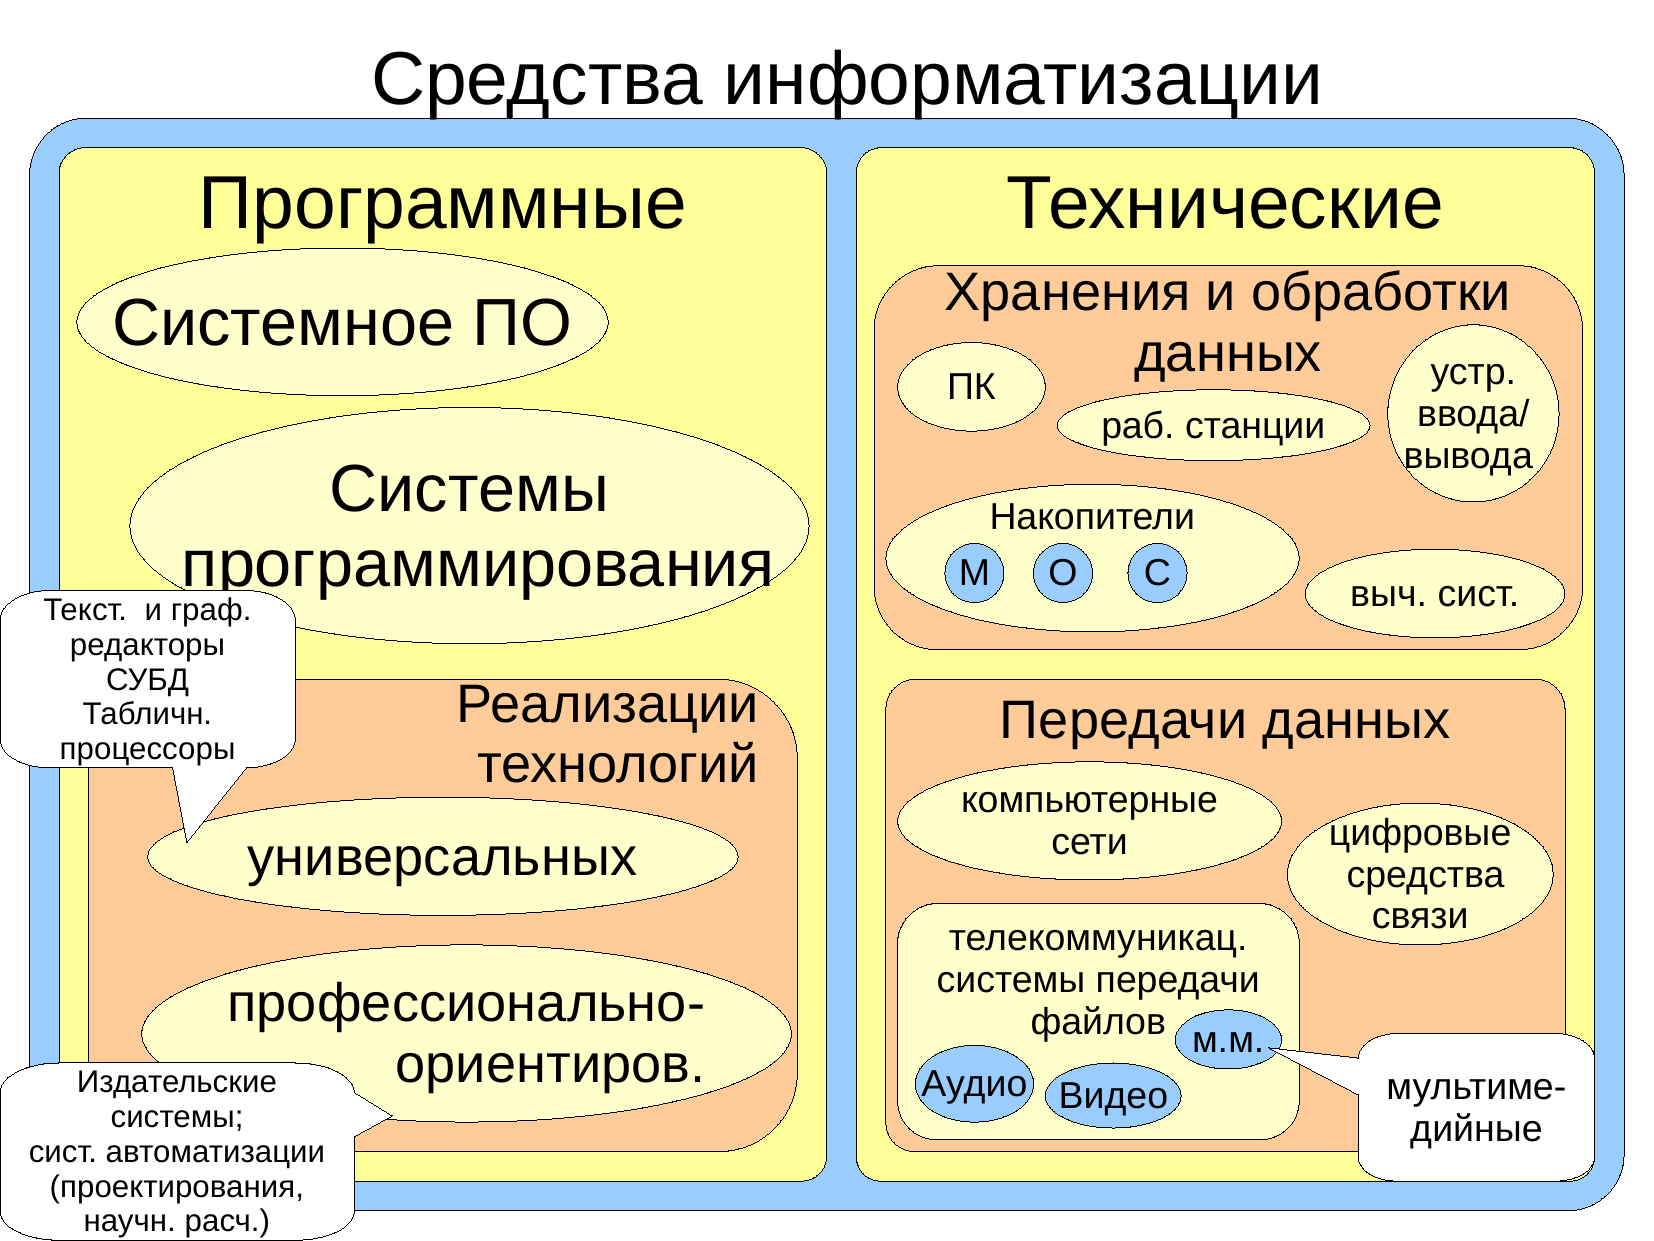

Средства информатизации
Программные
Технические
Системное ПО
Хранения и обработки
данных
устр.
ввода/
вывода
ПК
раб. станции
Системы
 программирования
Накопители
М
О
С
выч. сист.
Текст. и граф. редакторы
СУБД
Табличн. процессоры
Реализации
 технологий
Передачи данных
компьютерные
сети
универсальных
цифровые
 средства
связи
телекоммуникац.
системы передачи
файлов
профессионально-
ориентиров.
м.м.
мультиме-дийные
Aудио
Издательские
системы;
сист. автоматизации
(проектирования,
научн. расч.)
Видео